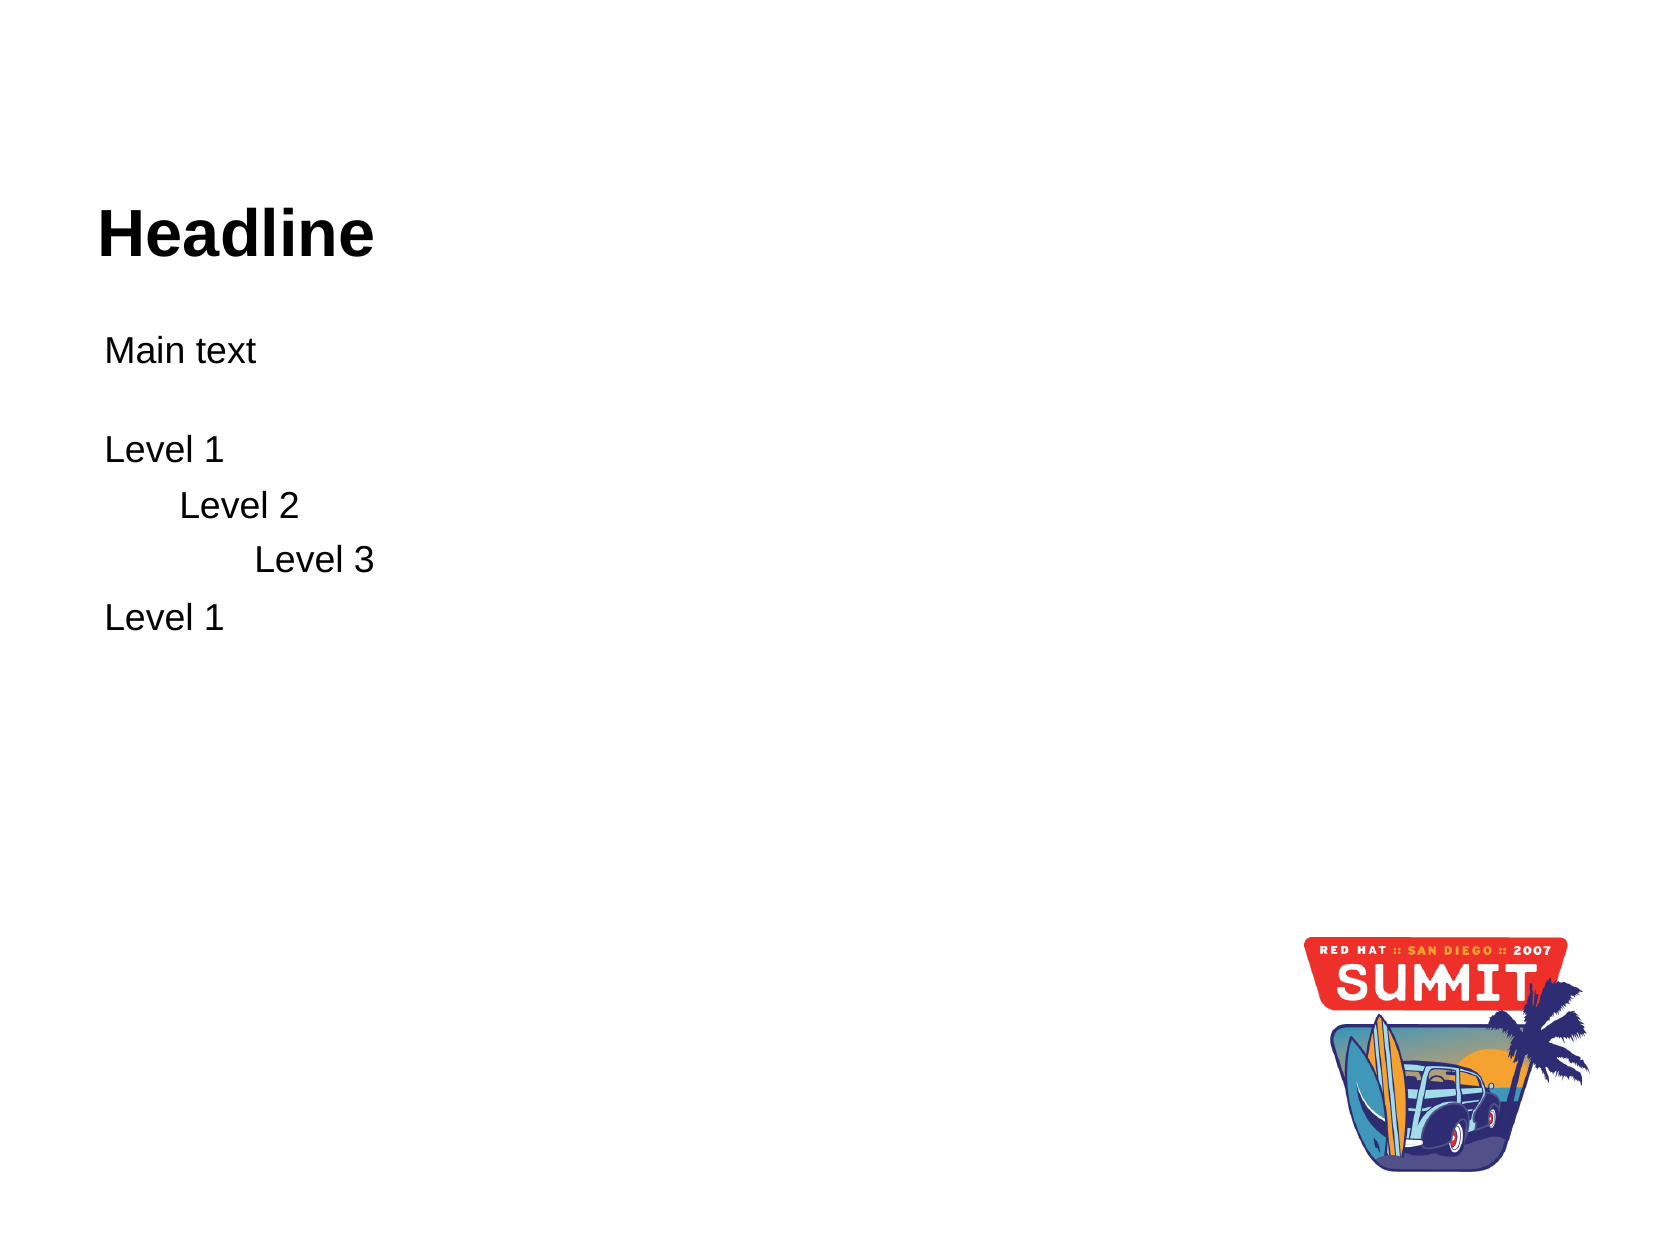

# Headline
Main text
Level 1
Level 2
Level 3
Level 1